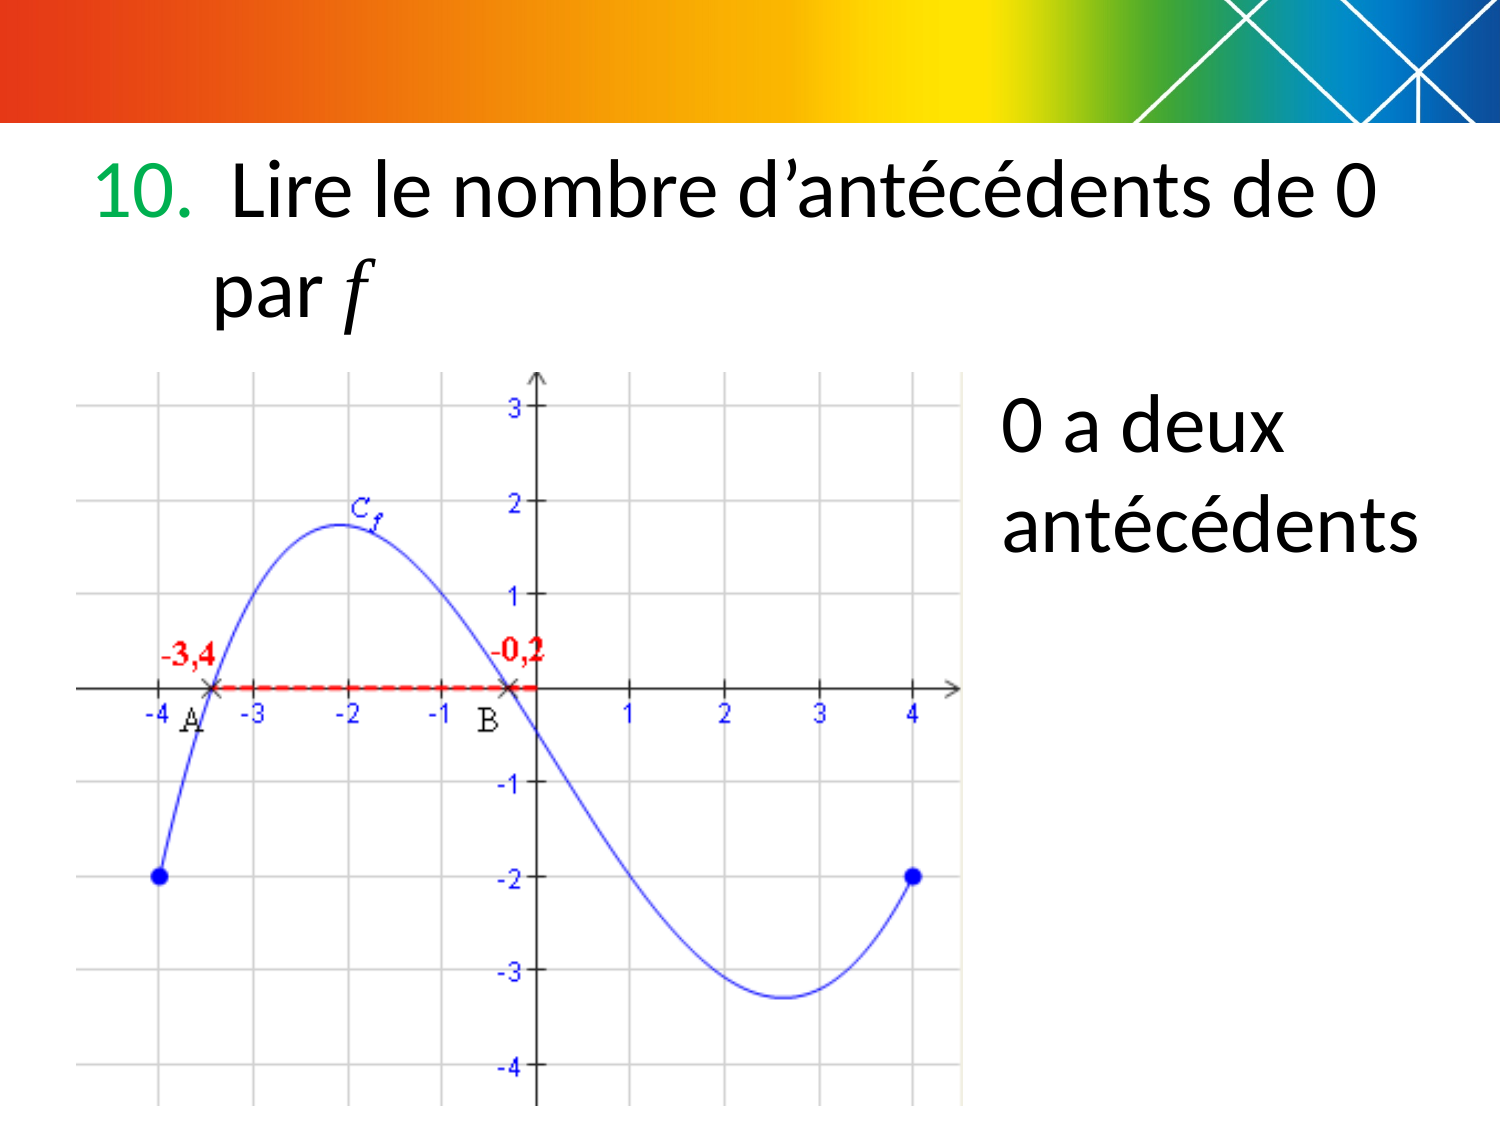

# Lire le nombre d’antécédents de 0 par f
0 a deux antécédents